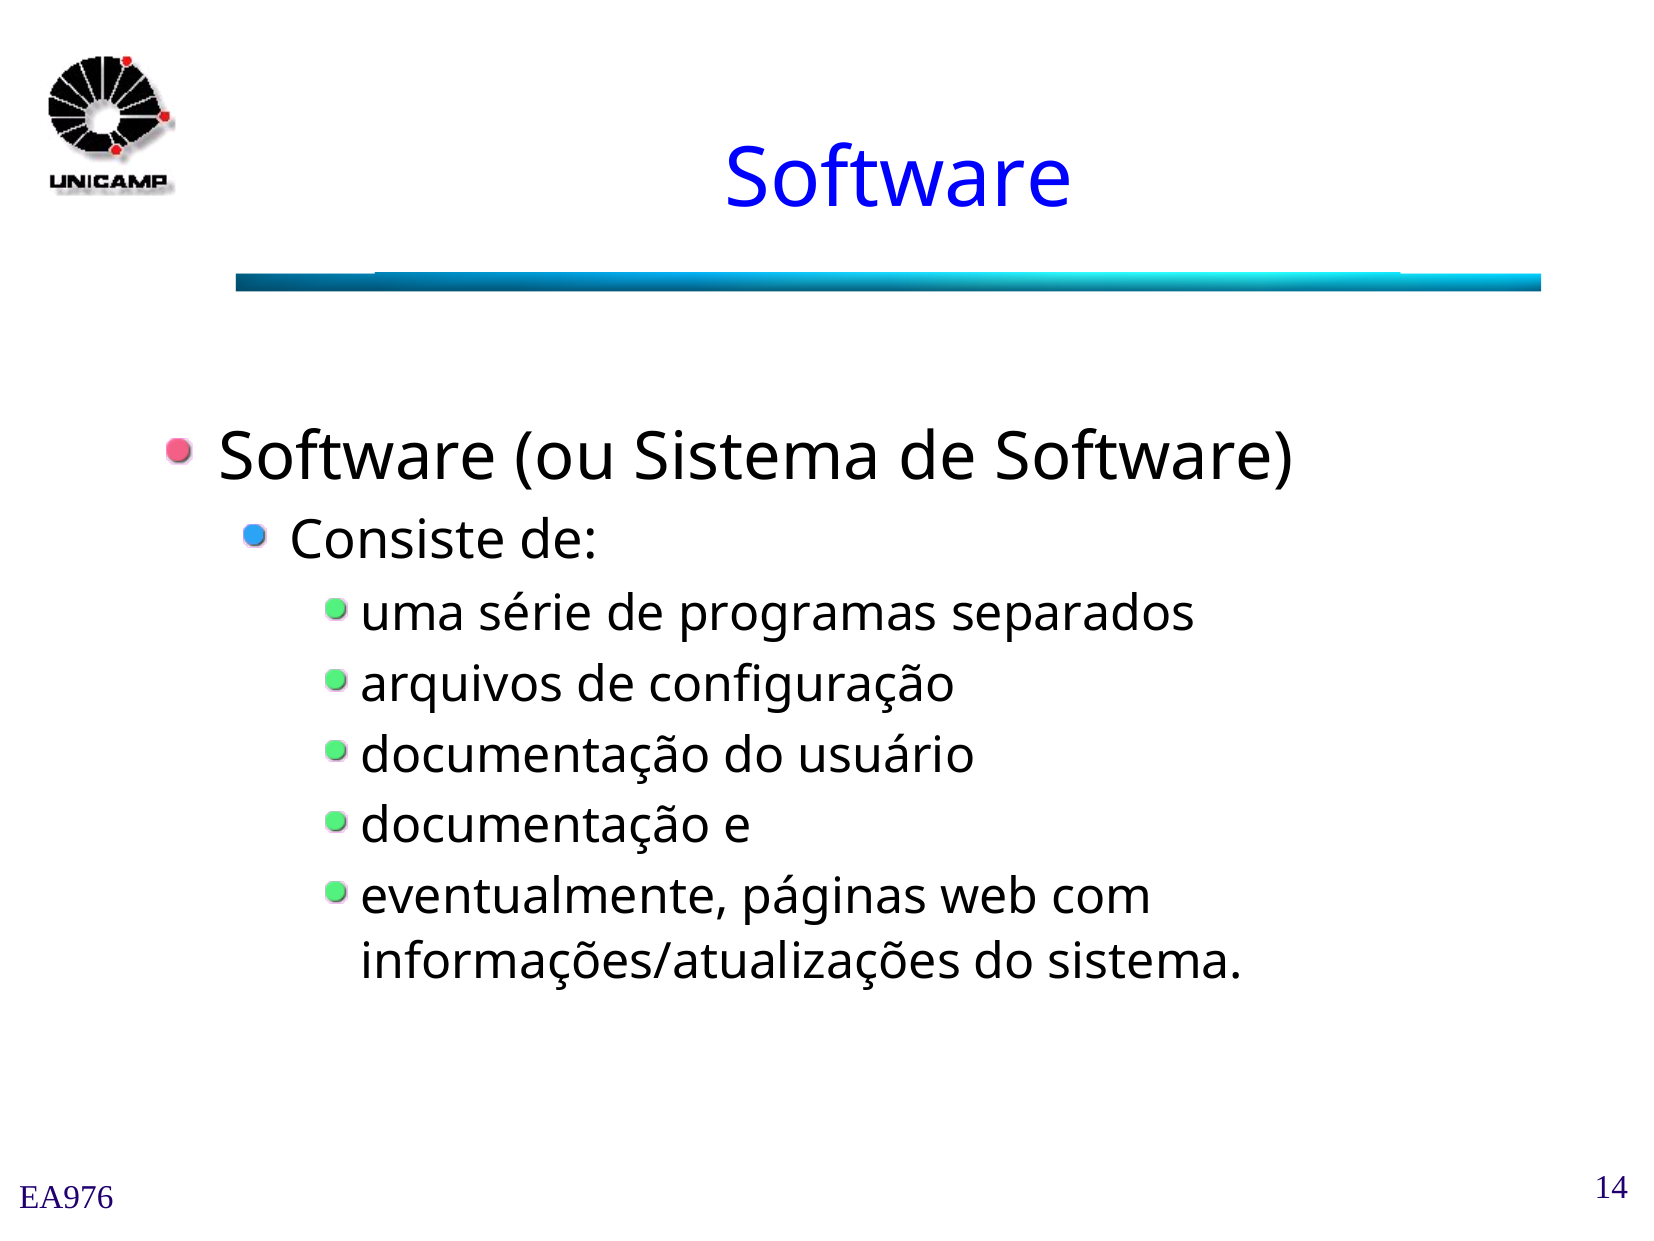

# Software
Software (ou Sistema de Software)
Consiste de:
uma série de programas separados
arquivos de configuração
documentação do usuário
documentação e
eventualmente, páginas web com informações/atualizações do sistema.
14